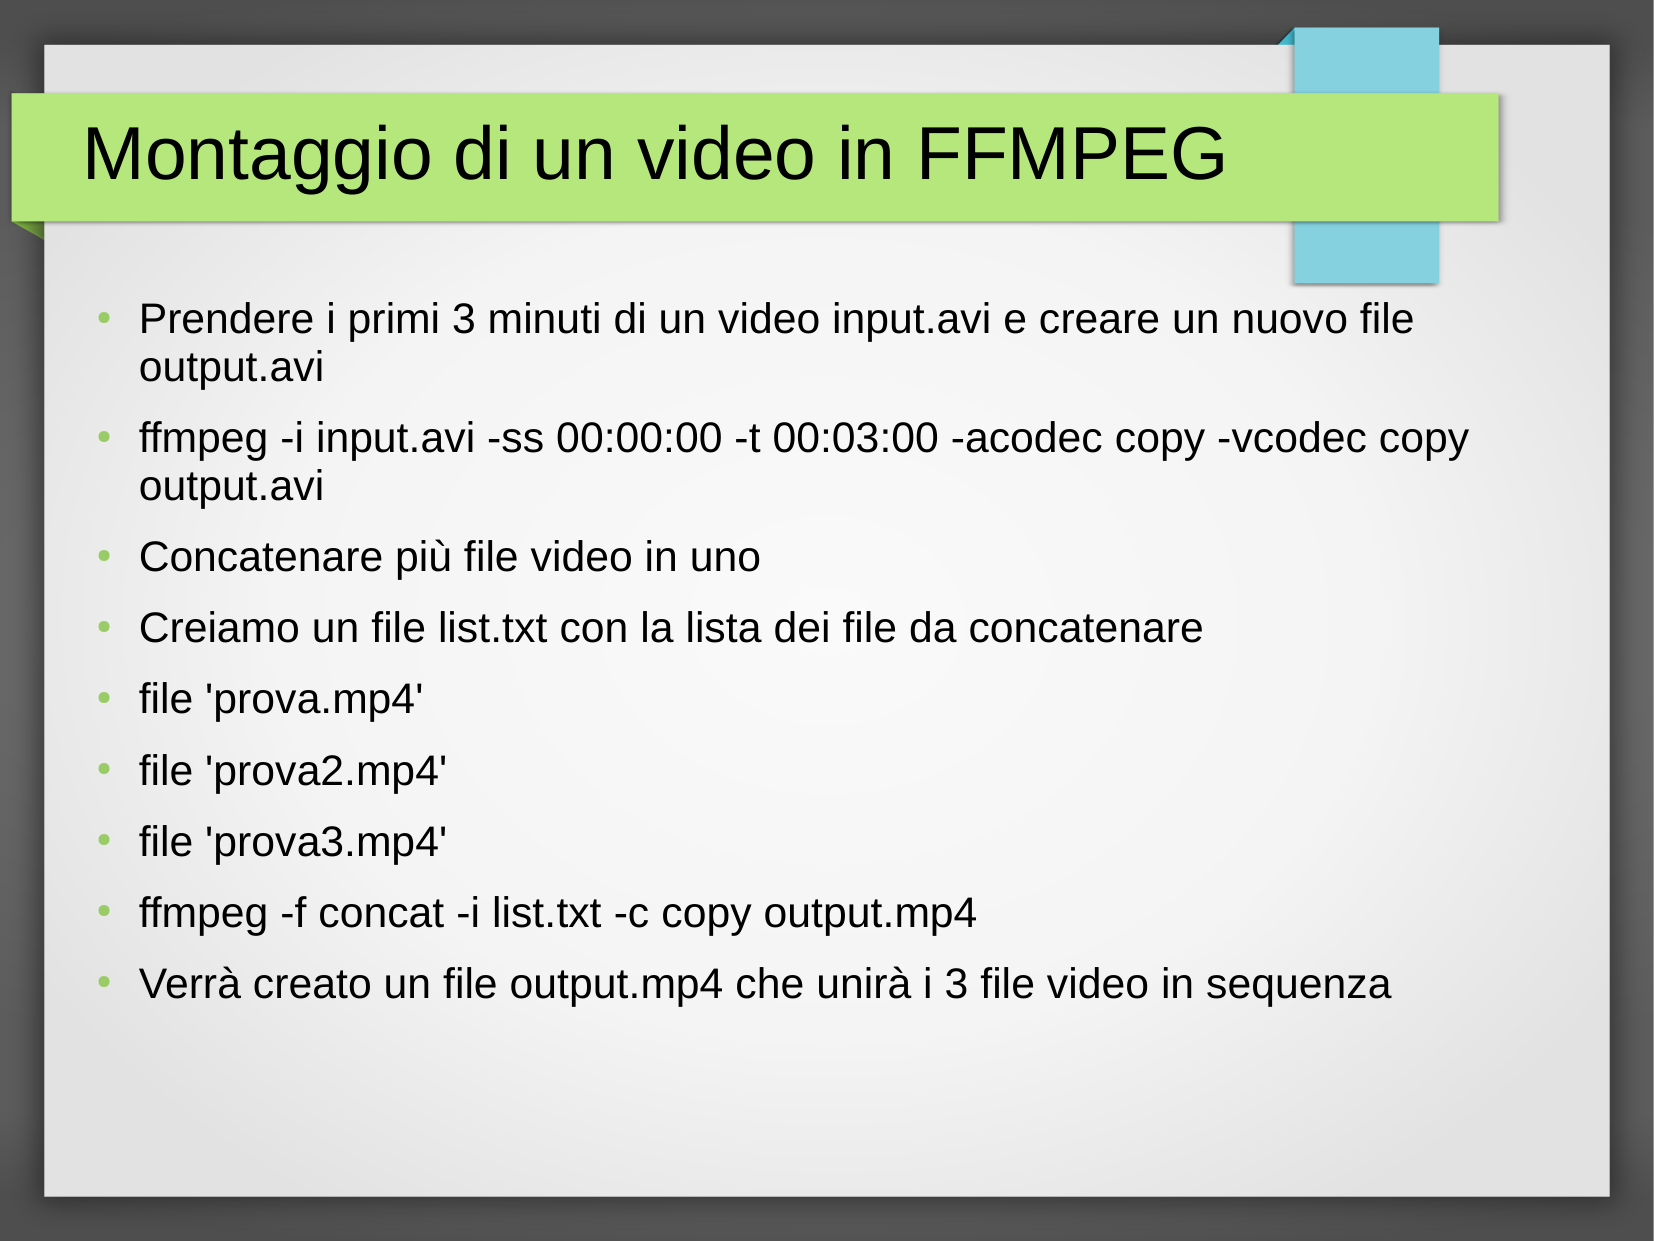

# Montaggio di un video in FFMPEG
Prendere i primi 3 minuti di un video input.avi e creare un nuovo file output.avi
ffmpeg -i input.avi -ss 00:00:00 -t 00:03:00 -acodec copy -vcodec copy output.avi
Concatenare più file video in uno
Creiamo un file list.txt con la lista dei file da concatenare
file 'prova.mp4'
file 'prova2.mp4'
file 'prova3.mp4'
ffmpeg -f concat -i list.txt -c copy output.mp4
Verrà creato un file output.mp4 che unirà i 3 file video in sequenza